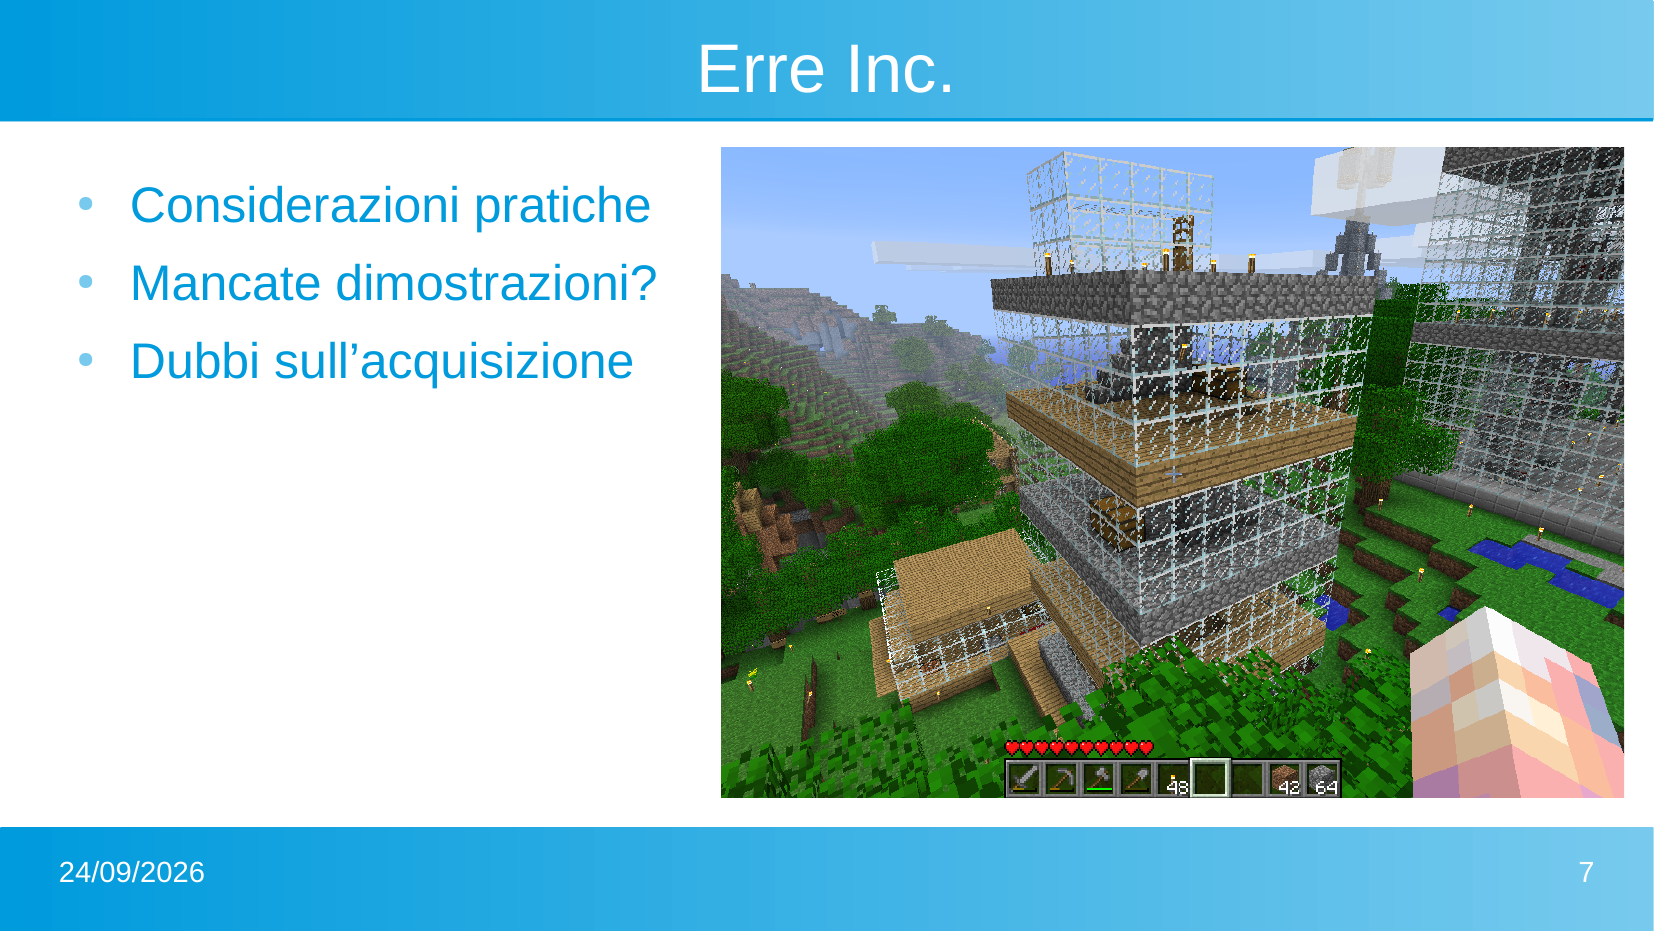

# Erre Inc.
Considerazioni pratiche
Mancate dimostrazioni?
Dubbi sull’acquisizione
7